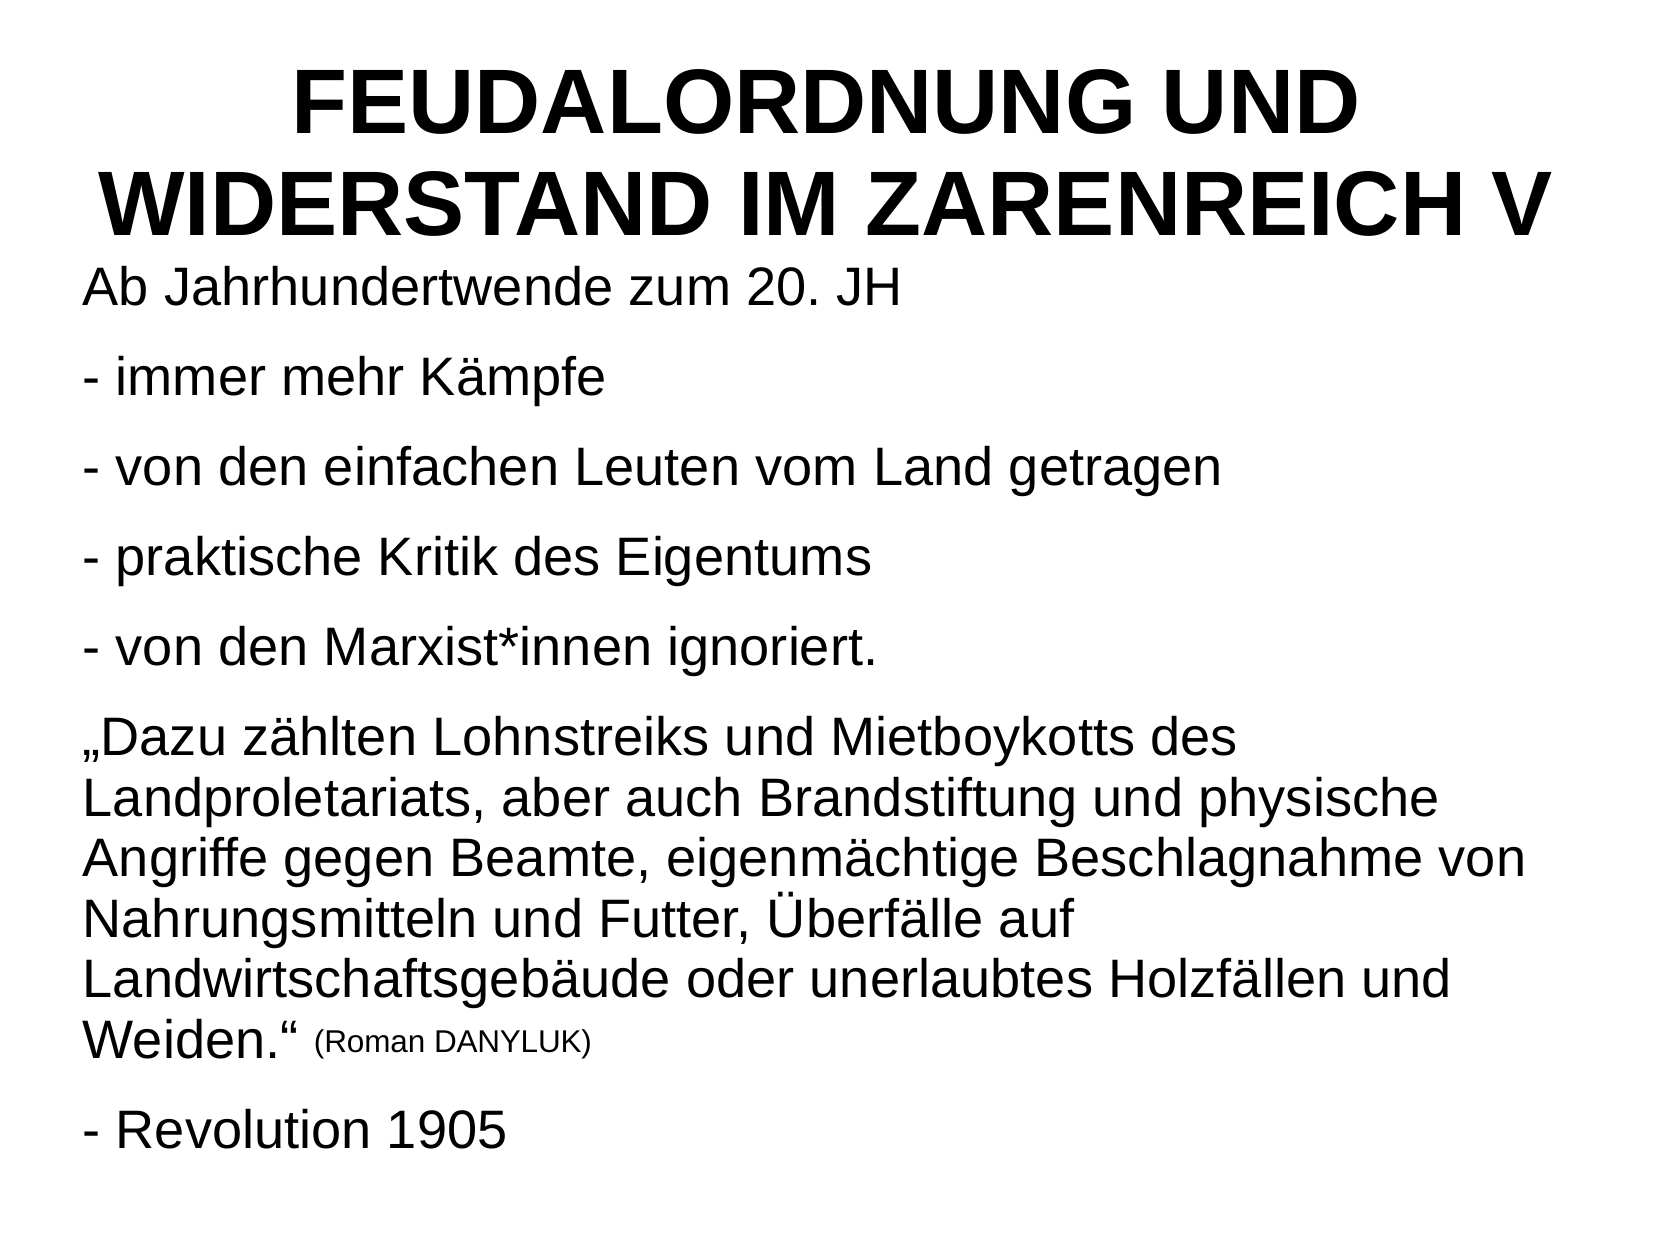

# FEUDALORDNUNG UND WIDERSTAND IM ZARENREICH V
Ab Jahrhundertwende zum 20. JH
- immer mehr Kämpfe
- von den einfachen Leuten vom Land getragen
- praktische Kritik des Eigentums
- von den Marxist*innen ignoriert.
„Dazu zählten Lohnstreiks und Mietboykotts des Landproletariats, aber auch Brandstiftung und physische Angriffe gegen Beamte, eigenmächtige Beschlagnahme von Nahrungsmitteln und Futter, Überfälle auf Landwirtschaftsgebäude oder unerlaubtes Holzfällen und Weiden.“ (Roman DANYLUK)
- Revolution 1905